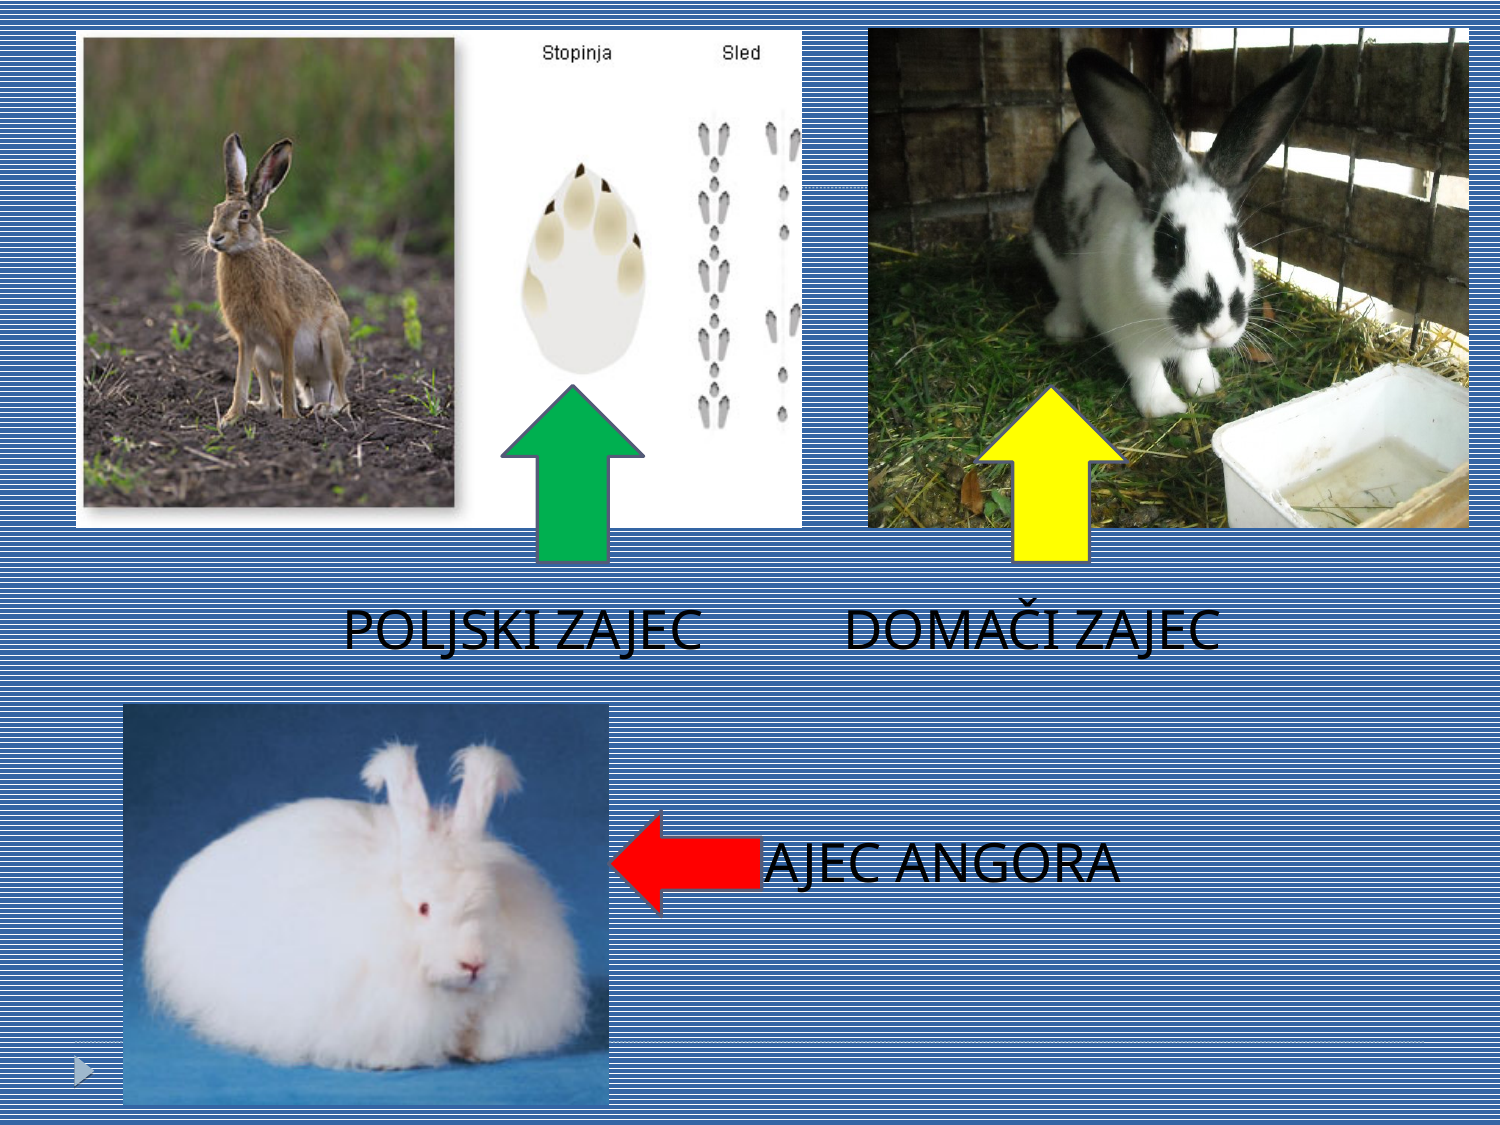

#
 STOPINJA POLJ. ZAJCA DOMAČI ZAJEC
 POLJSKI ZAJEC DOMAČI ZAJEC
 ZAJEC ANGORA